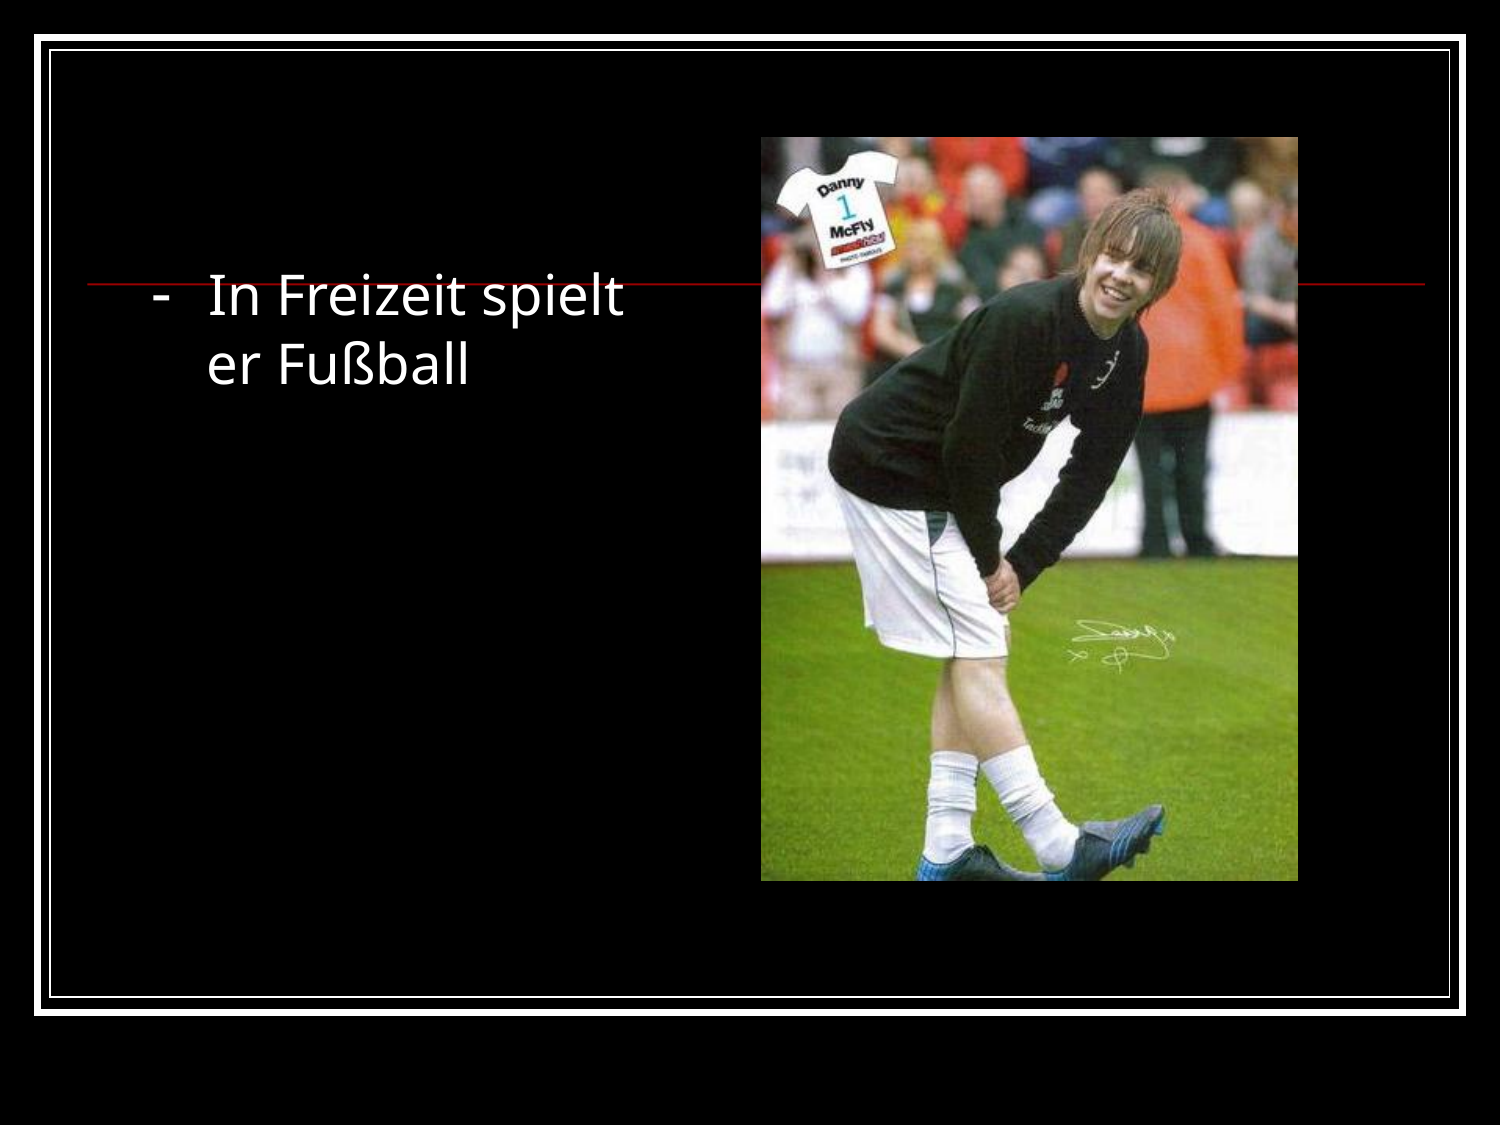

# - In Freizeit spielt er Fußball